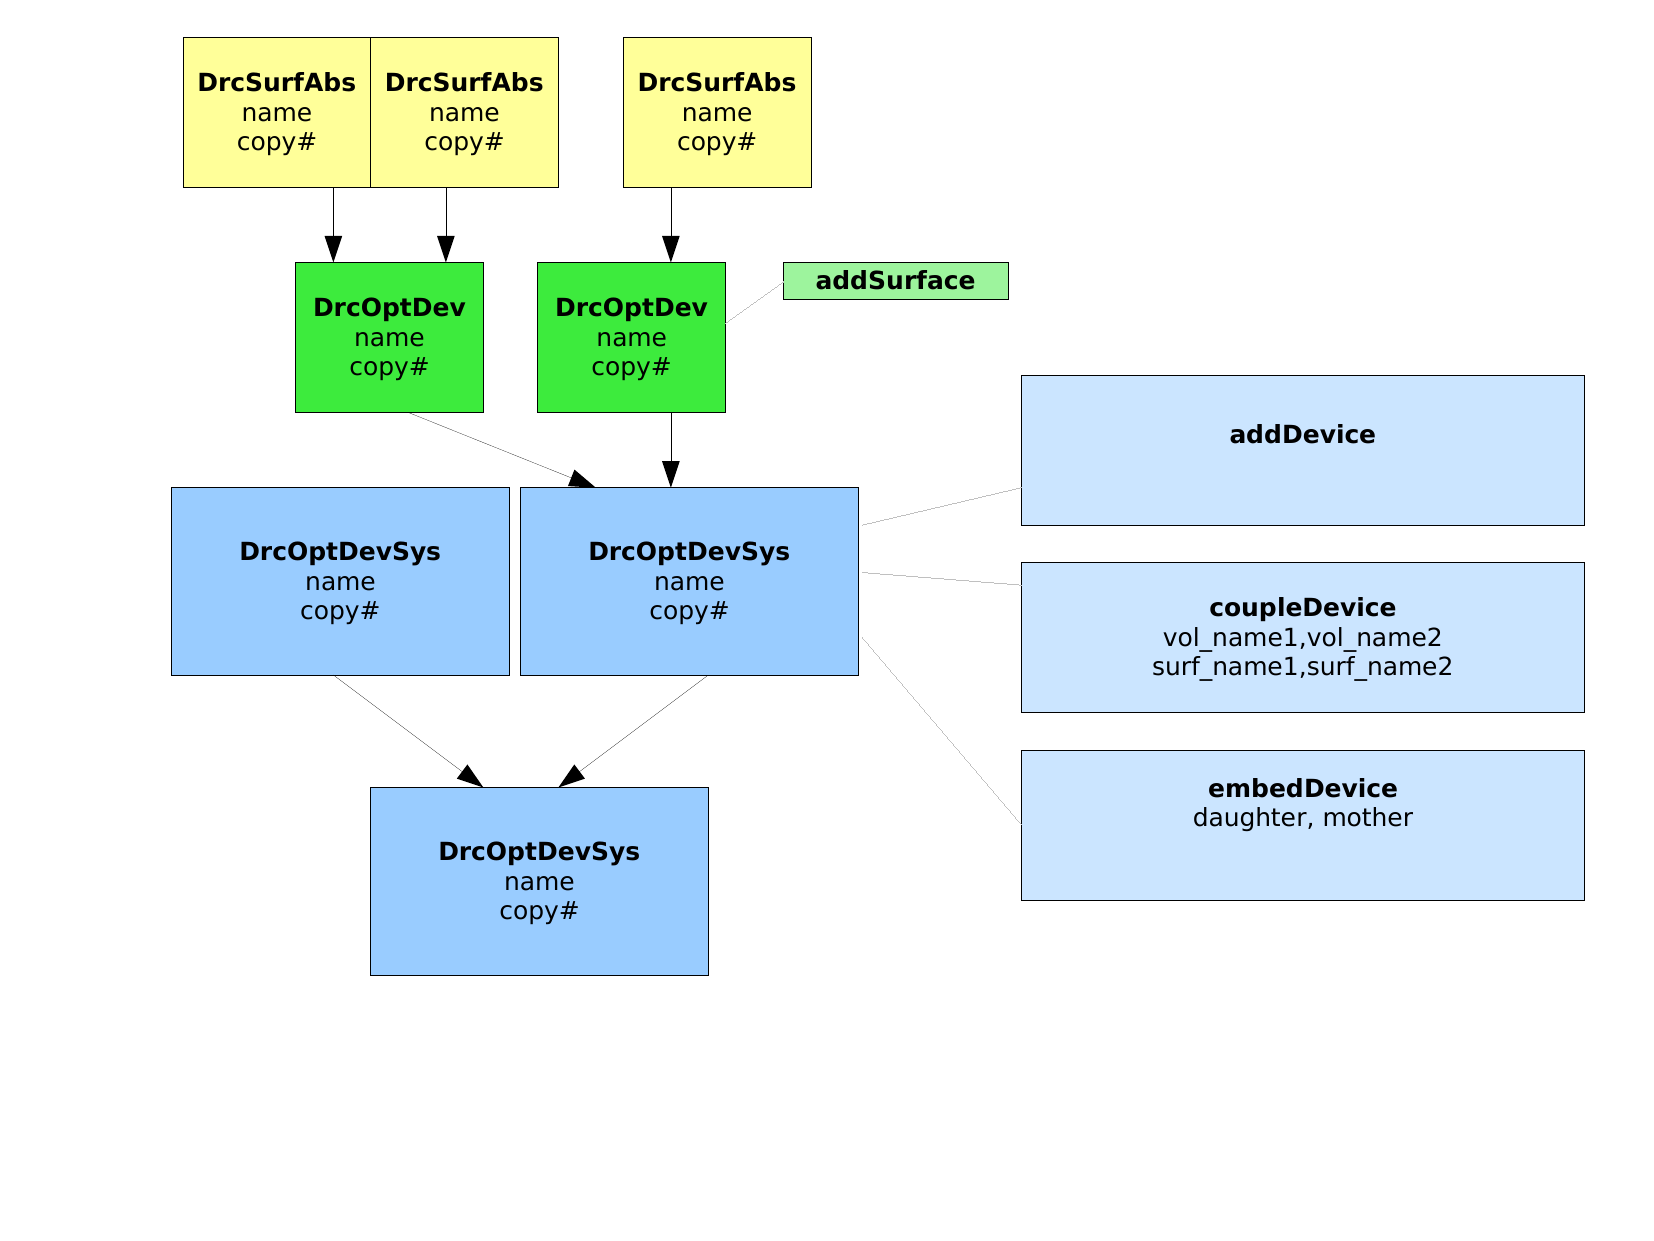

DrcSurfAbs
name
copy#
DrcSurfAbs
name
copy#
DrcSurfAbs
name
copy#
DrcOptDev
name
copy#
DrcOptDev
name
copy#
addSurface
addDevice
DrcOptDevSys
name
copy#
DrcOptDevSys
name
copy#
coupleDevice
vol_name1,vol_name2
surf_name1,surf_name2
embedDevice
daughter, mother
DrcOptDevSys
name
copy#